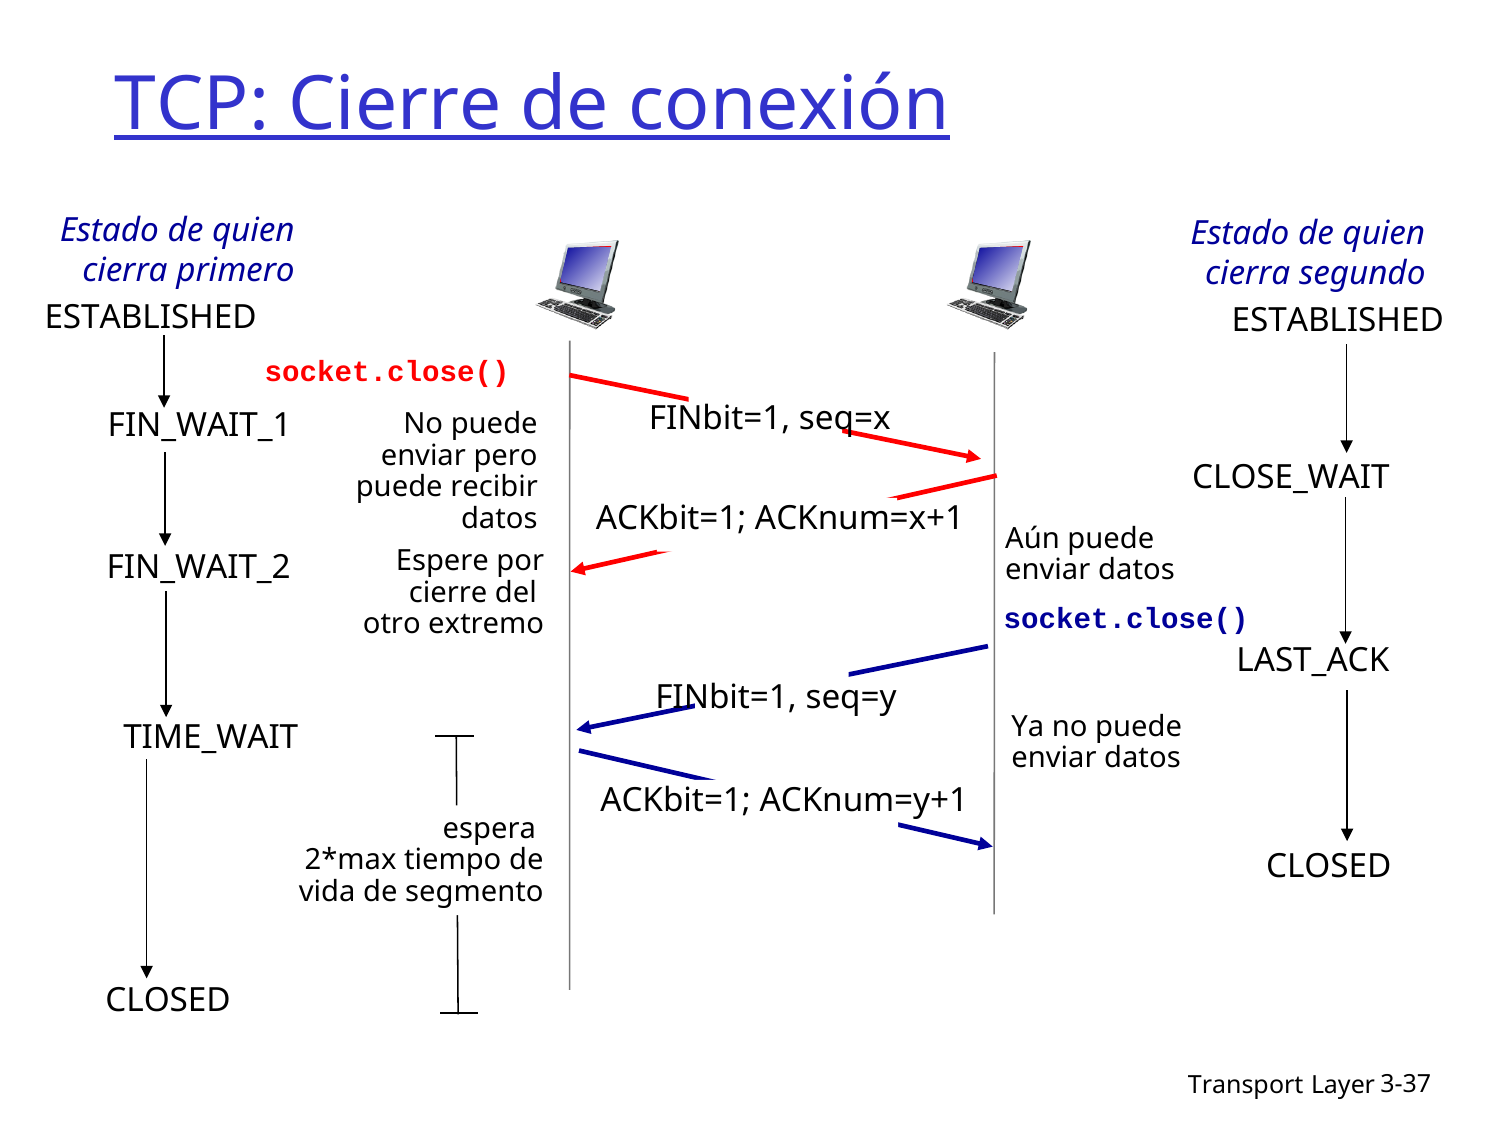

# TCP: Cierre de conexión
Estado de quien
cierra primero
Estado de quien
cierra segundo
ESTABLISHED
ESTABLISHED
FIN_WAIT_1
socket.close()
FINbit=1, seq=x
No puede enviar pero puede recibir datos
CLOSE_WAIT
FIN_WAIT_2
ACKbit=1; ACKnum=x+1
Aún puede
enviar datos
 Espere por
cierre del
otro extremo
LAST_ACK
Ya no puede
enviar datos
TIME_WAIT
socket.close()
FINbit=1, seq=y
CLOSED
 espera
2*max tiempo de
vida de segmento
CLOSED
ACKbit=1; ACKnum=y+1
Transport Layer